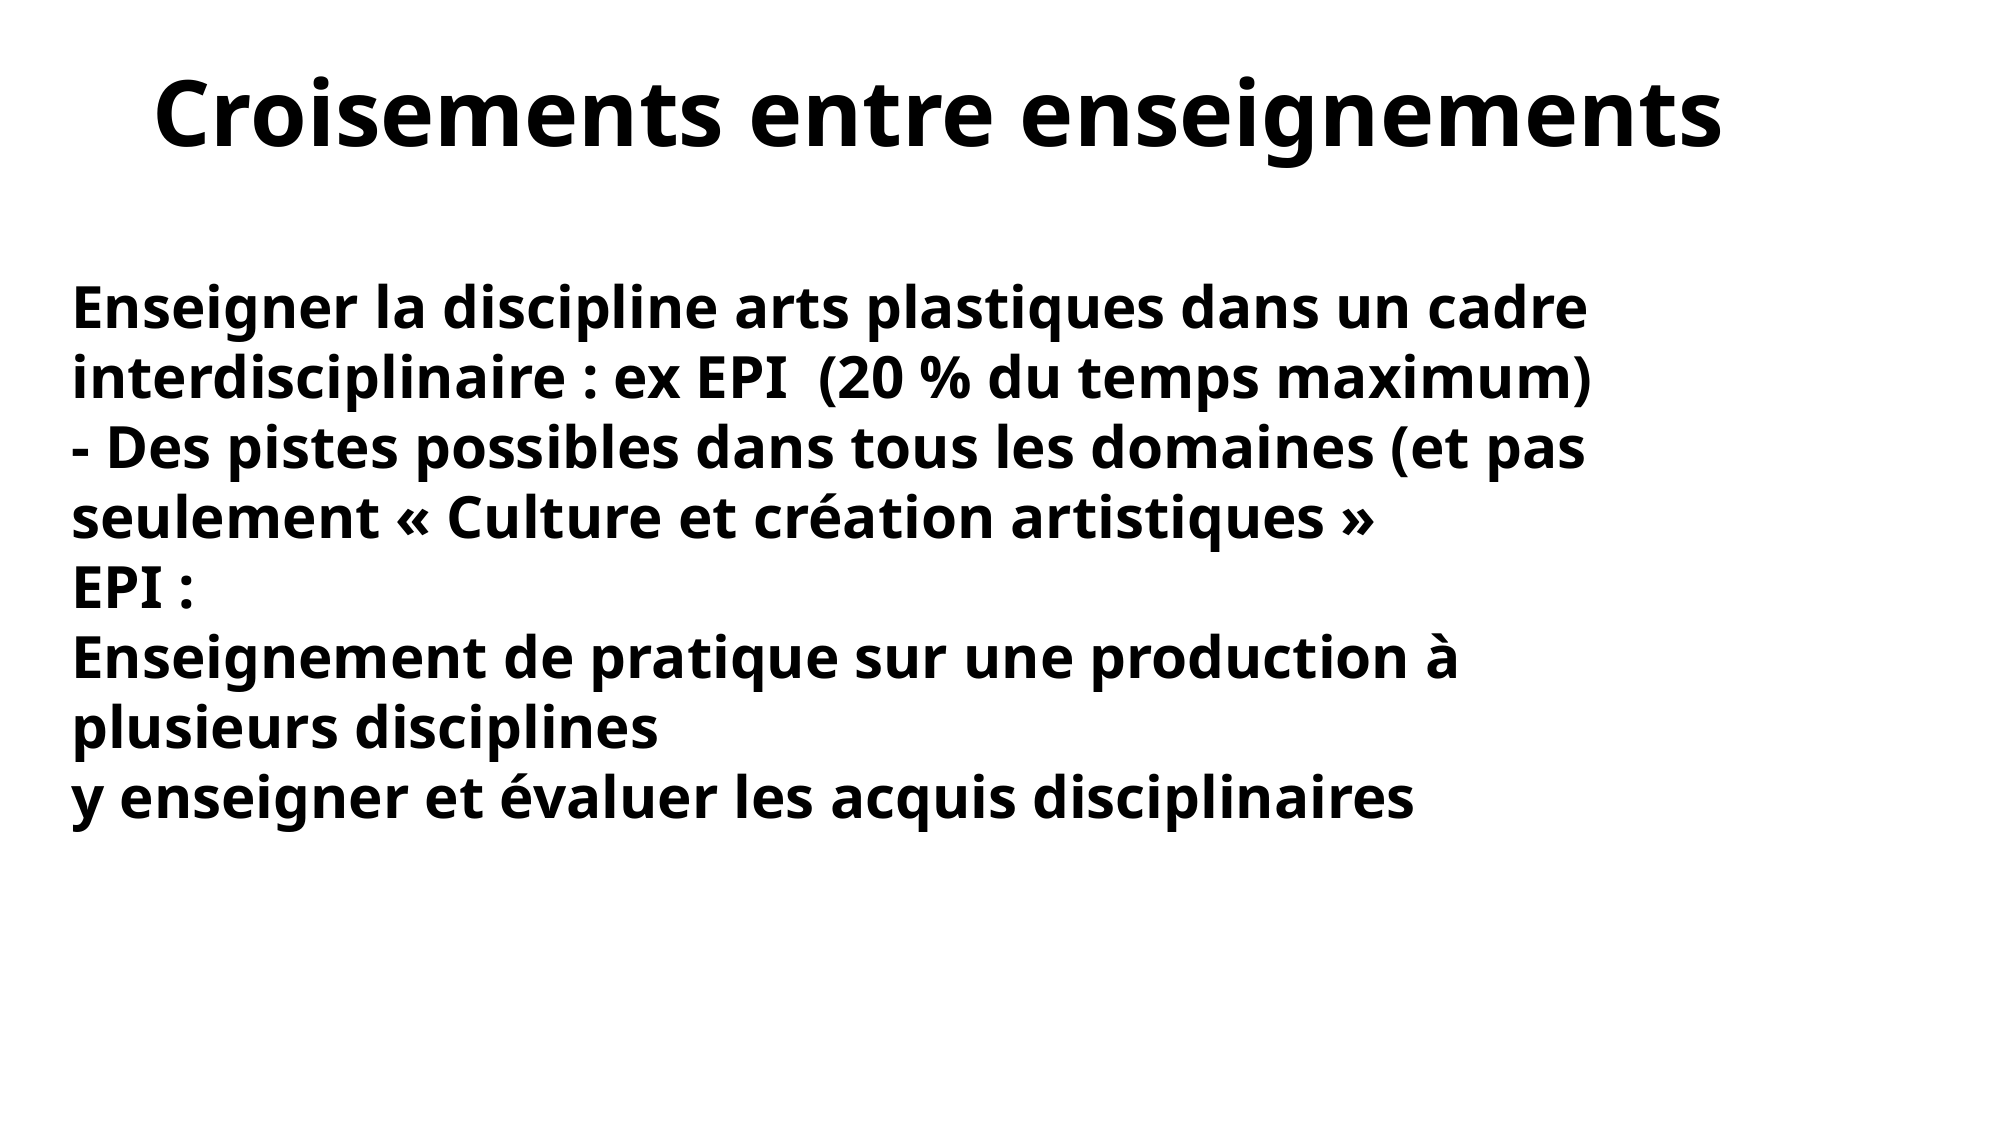

# Croisements entre enseignements
Enseigner la discipline arts plastiques dans un cadre interdisciplinaire : ex EPI (20 % du temps maximum)
- Des pistes possibles dans tous les domaines (et pas seulement « Culture et création artistiques »
EPI :
Enseignement de pratique sur une production à plusieurs disciplines
y enseigner et évaluer les acquis disciplinaires